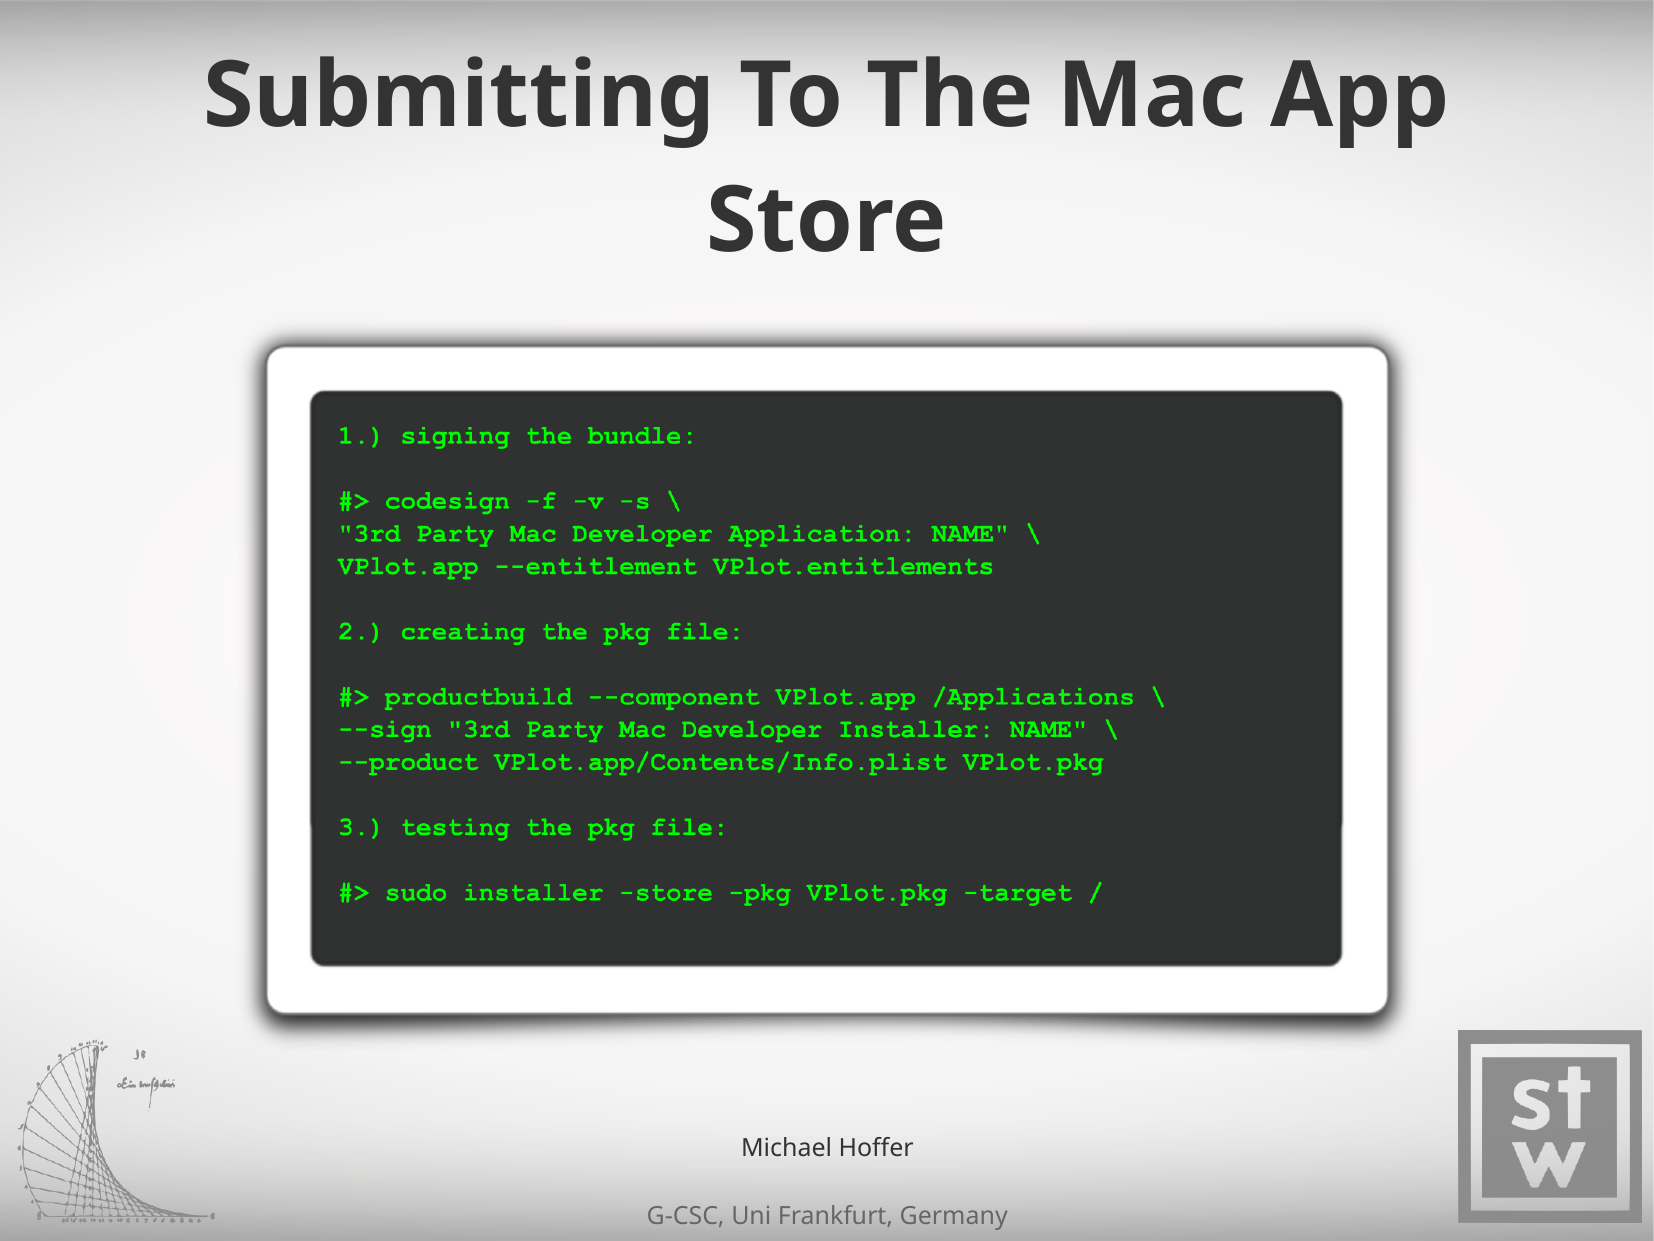

# Submitting To The Mac App Store